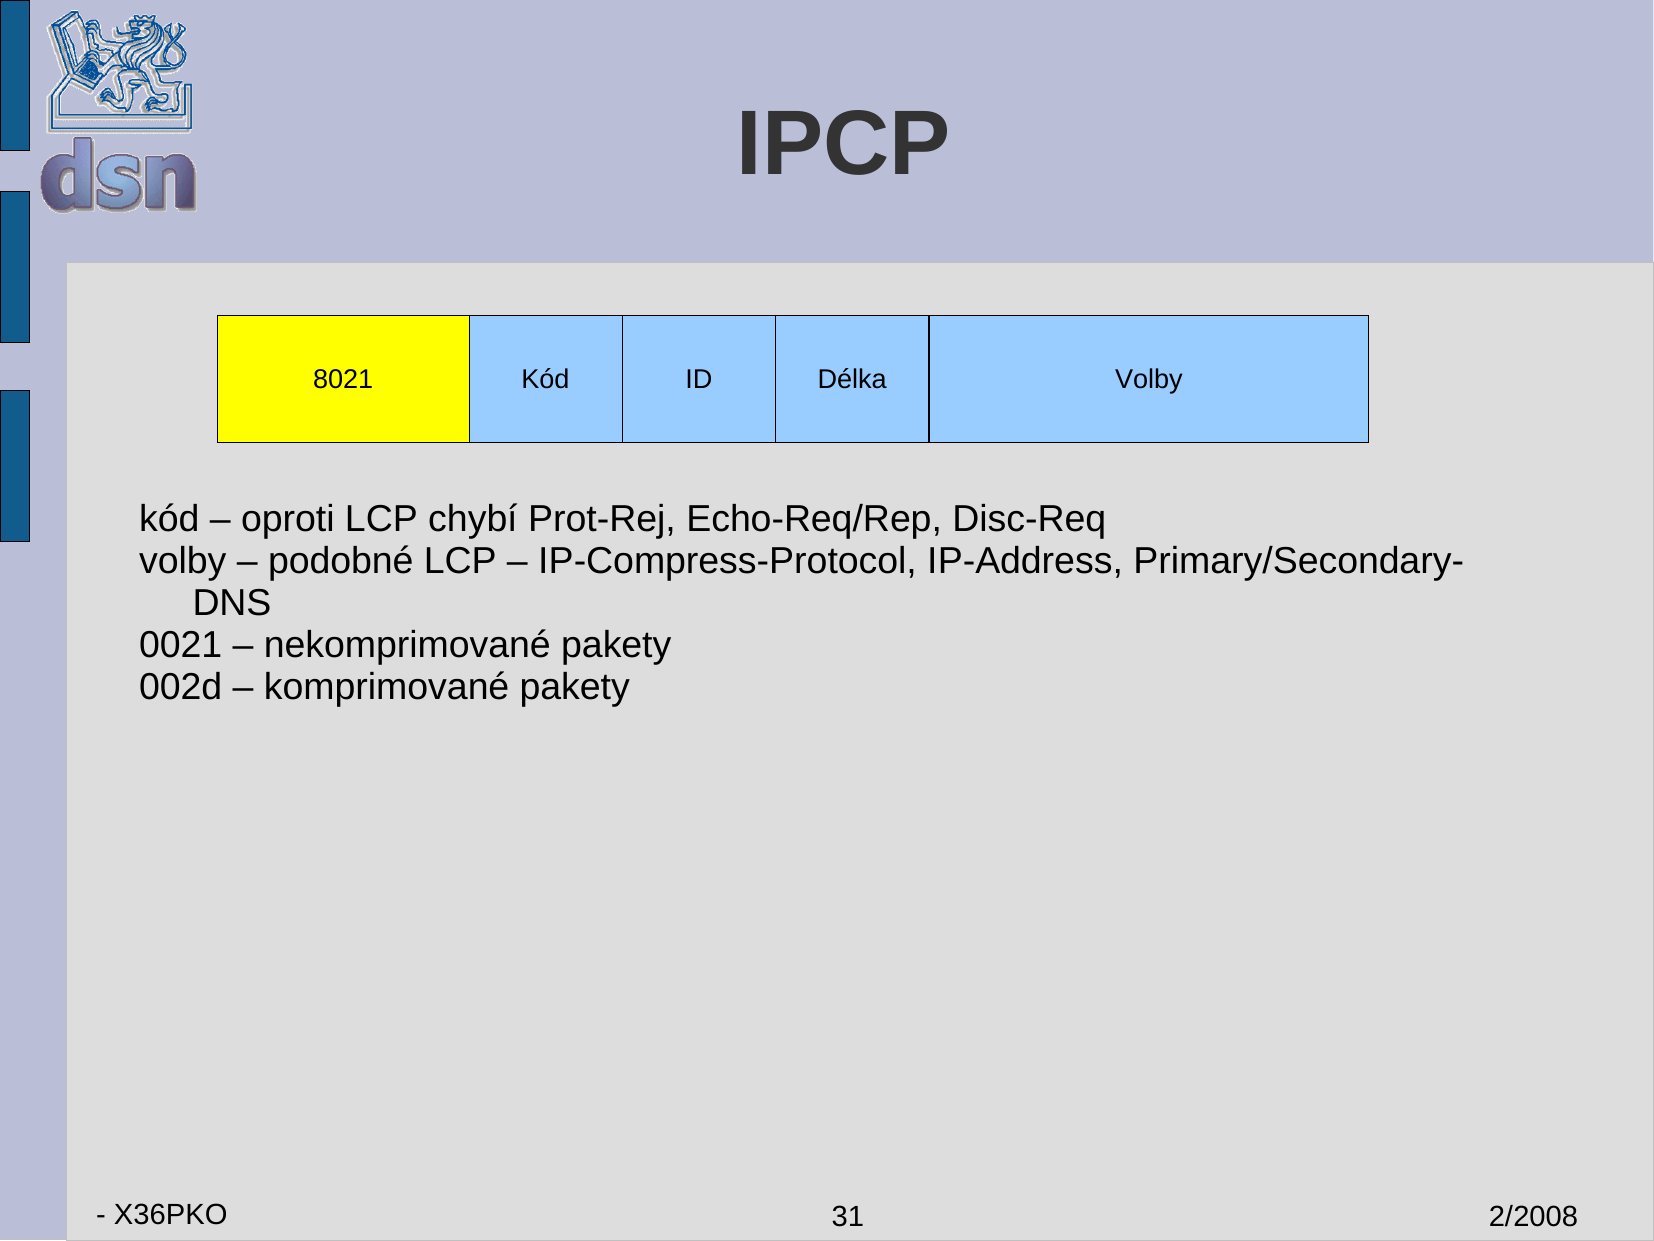

# IPCP
Kód
ID
Délka
Volby
8021
kód – oproti LCP chybí Prot-Rej, Echo-Req/Rep, Disc-Req
volby – podobné LCP – IP-Compress-Protocol, IP-Address, Primary/Secondary-DNS
0021 – nekomprimované pakety
002d – komprimované pakety